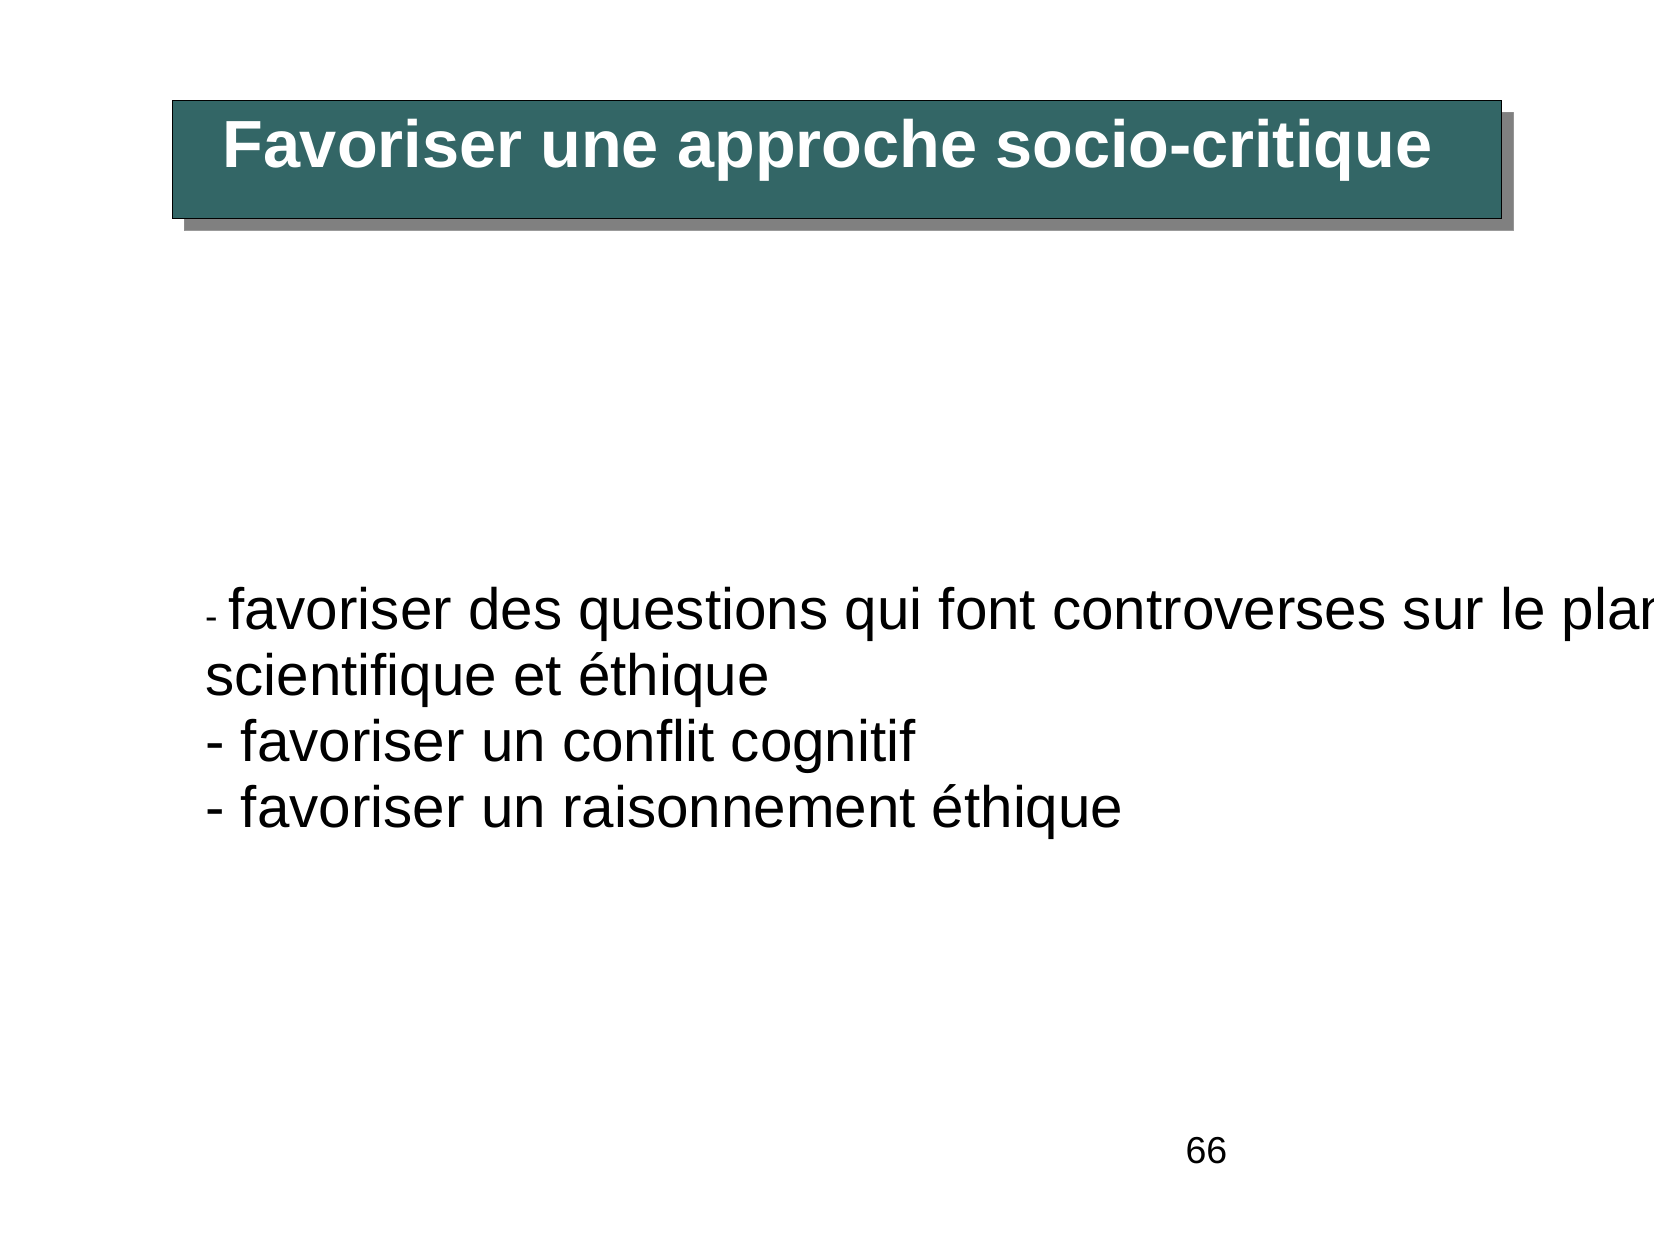

#
Favoriser une approche socio-critique
- favoriser des questions qui font controverses sur le plan
scientifique et éthique
- favoriser un conflit cognitif
- favoriser un raisonnement éthique
66